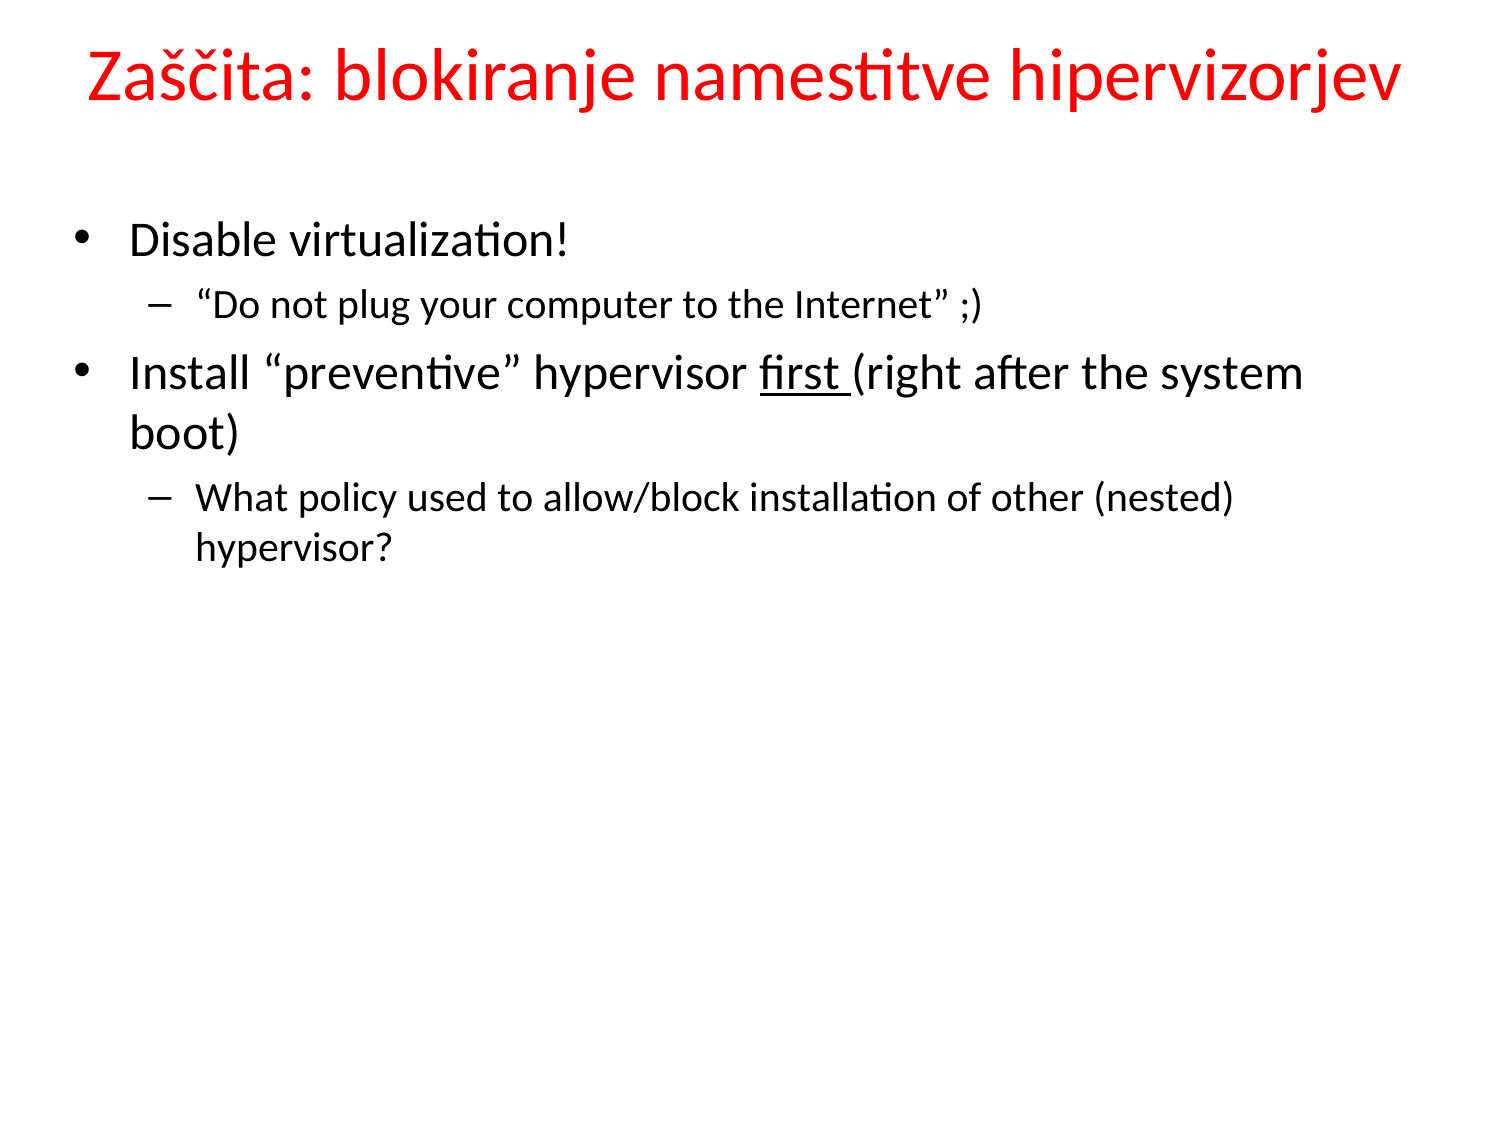

# Zaščita: blokiranje namestitve hipervizorjev
Disable virtualization!
“Do not plug your computer to the Internet” ;)
Install “preventive” hypervisor first (right after the system boot)
What policy used to allow/block installation of other (nested) hypervisor?